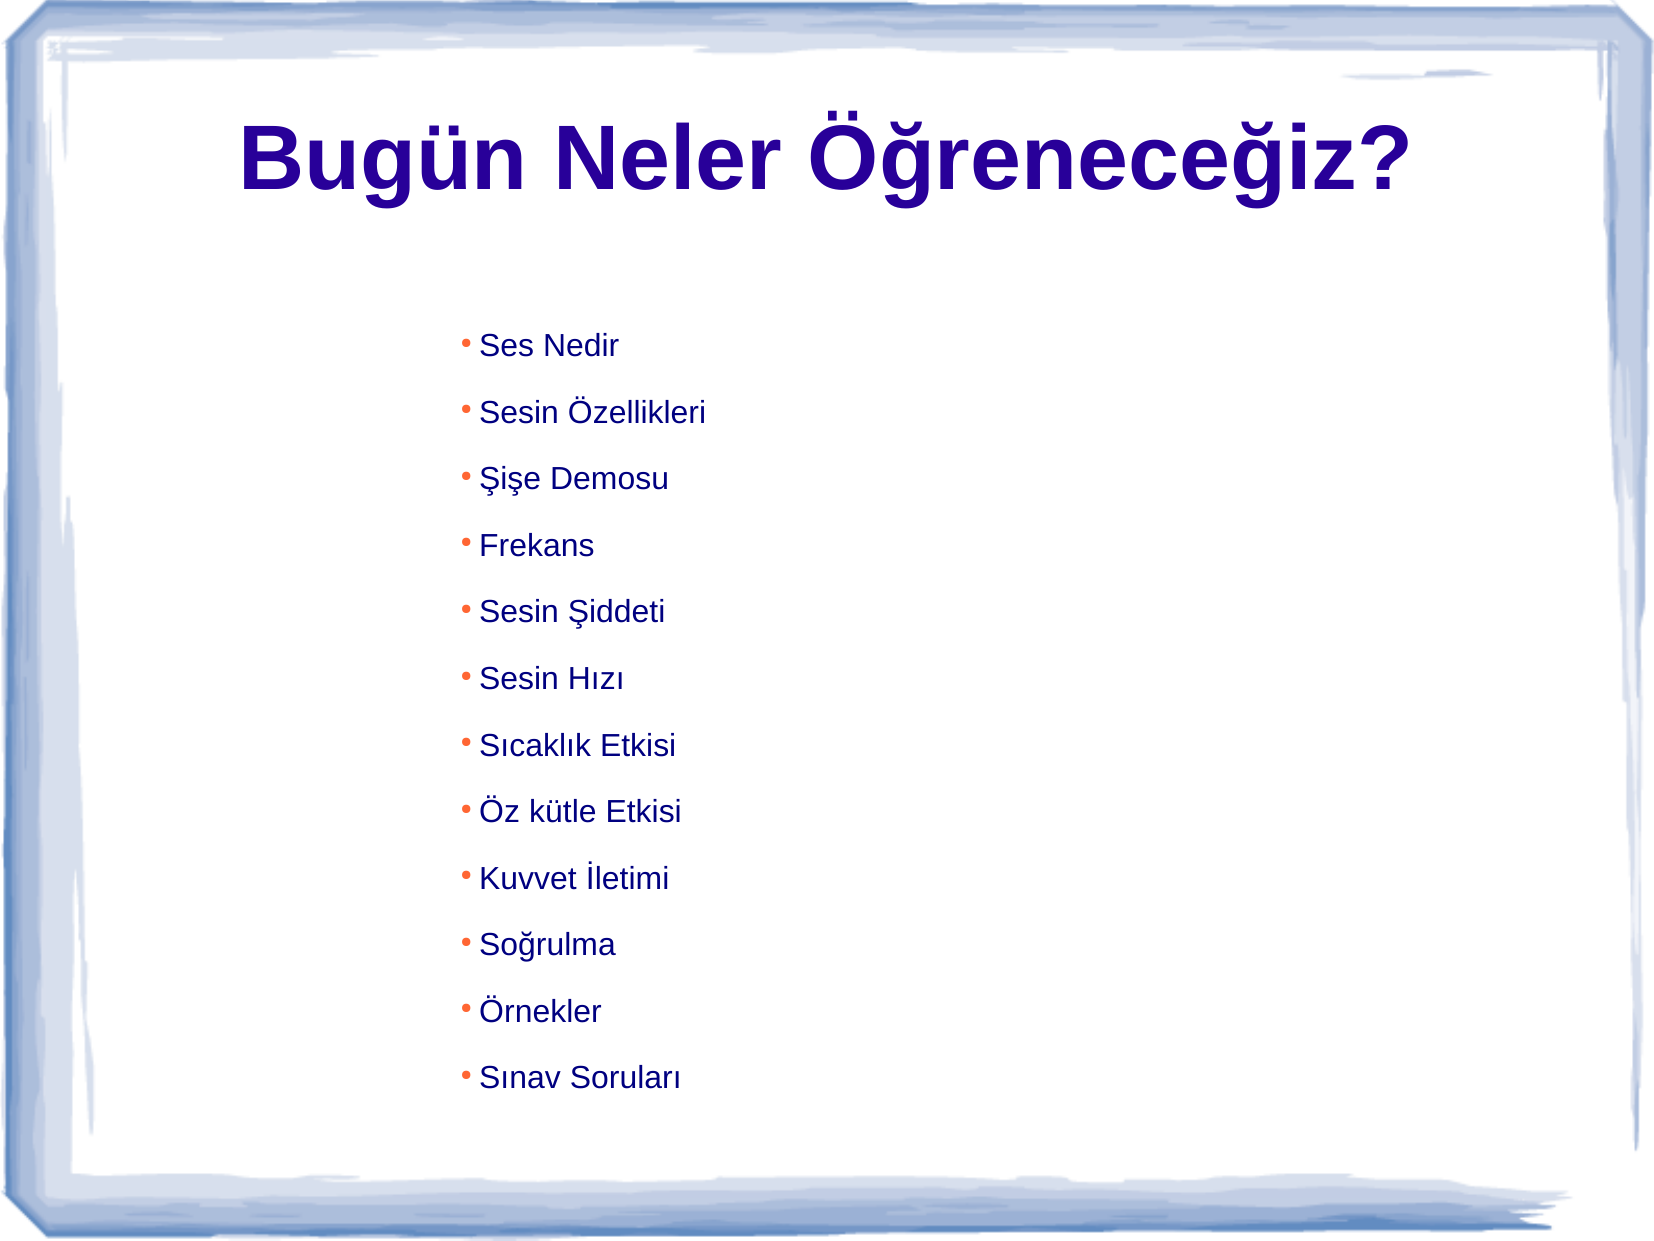

# Bugün Neler Öğreneceğiz?
Ses Nedir
Sesin Özellikleri
Şişe Demosu
Frekans
Sesin Şiddeti
Sesin Hızı
Sıcaklık Etkisi
Öz kütle Etkisi
Kuvvet İletimi
Soğrulma
Örnekler
Sınav Soruları